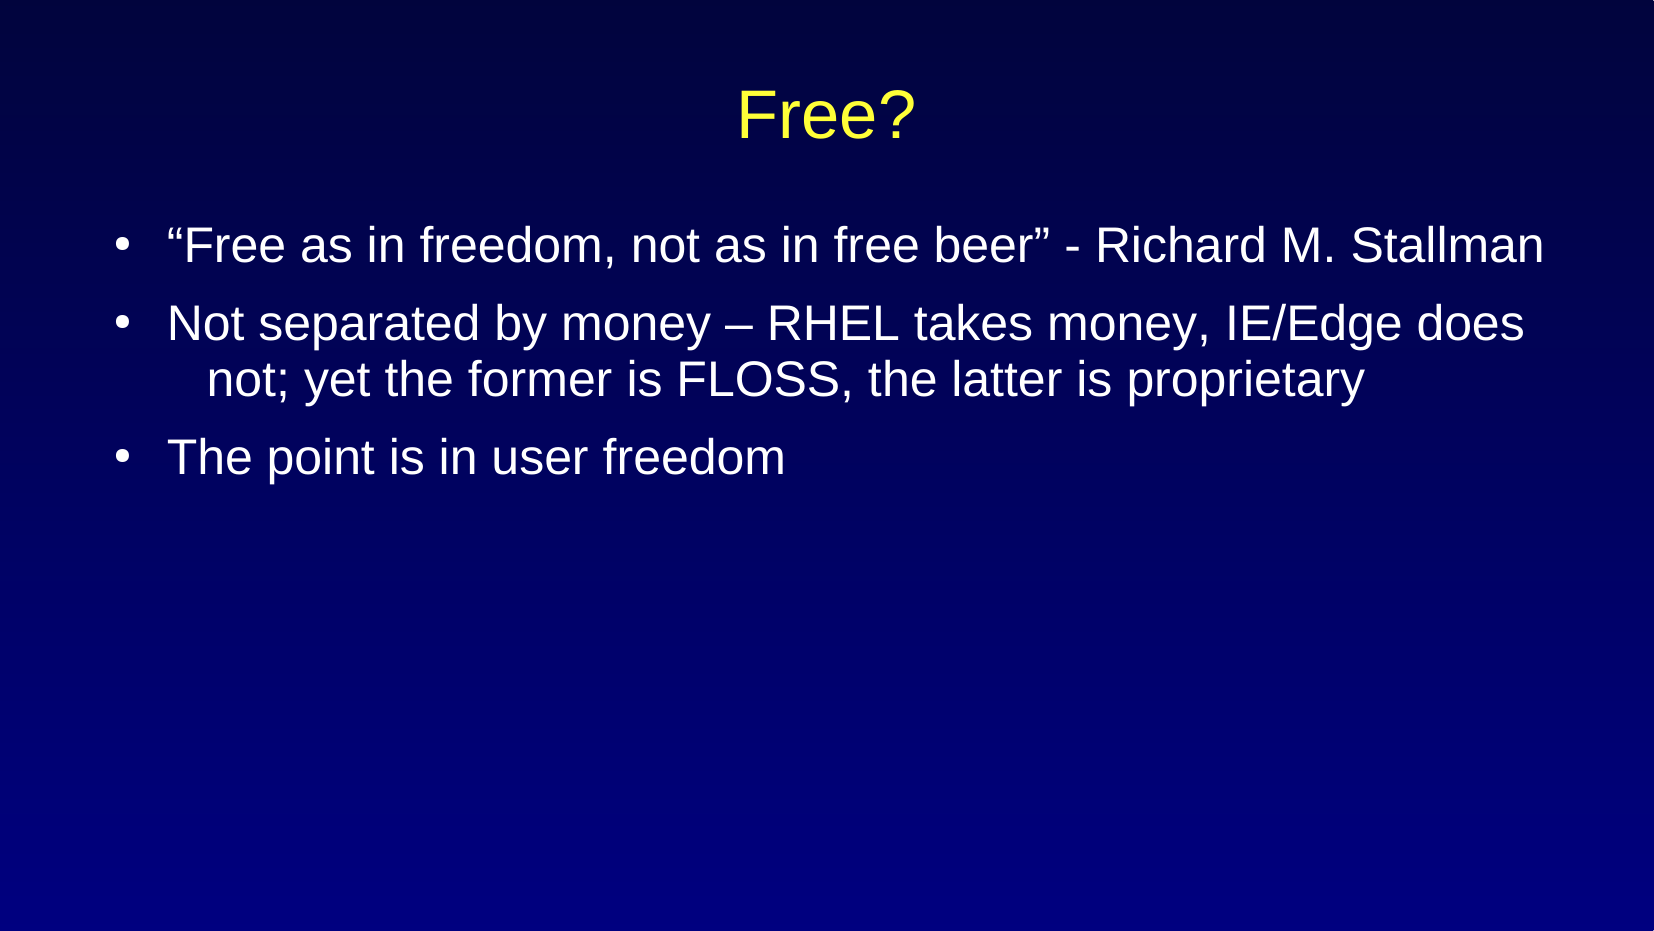

# Free?
“Free as in freedom, not as in free beer” - Richard M. Stallman
Not separated by money – RHEL takes money, IE/Edge does not; yet the former is FLOSS, the latter is proprietary
The point is in user freedom